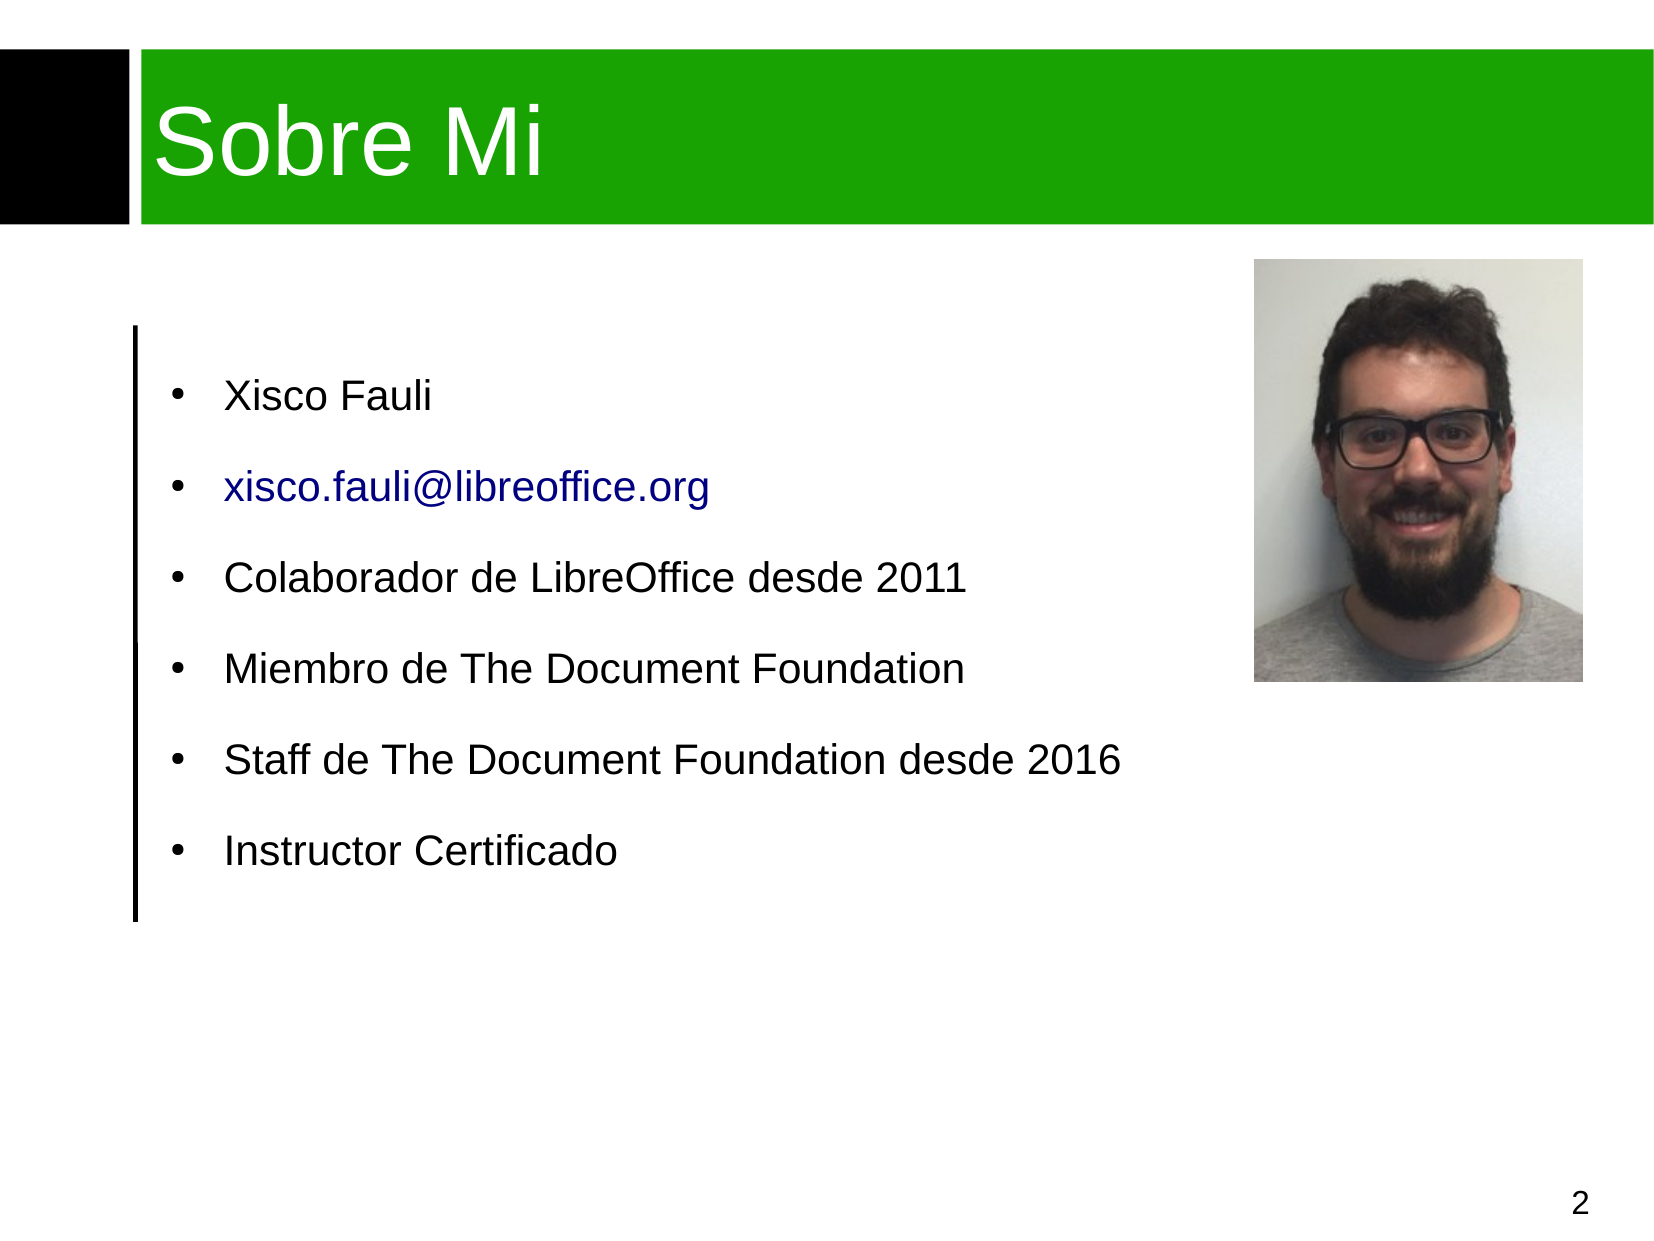

# Sobre Mi
Xisco Fauli
xisco.fauli@libreoffice.org
Colaborador de LibreOffice desde 2011
Miembro de The Document Foundation
Staff de The Document Foundation desde 2016
Instructor Certificado